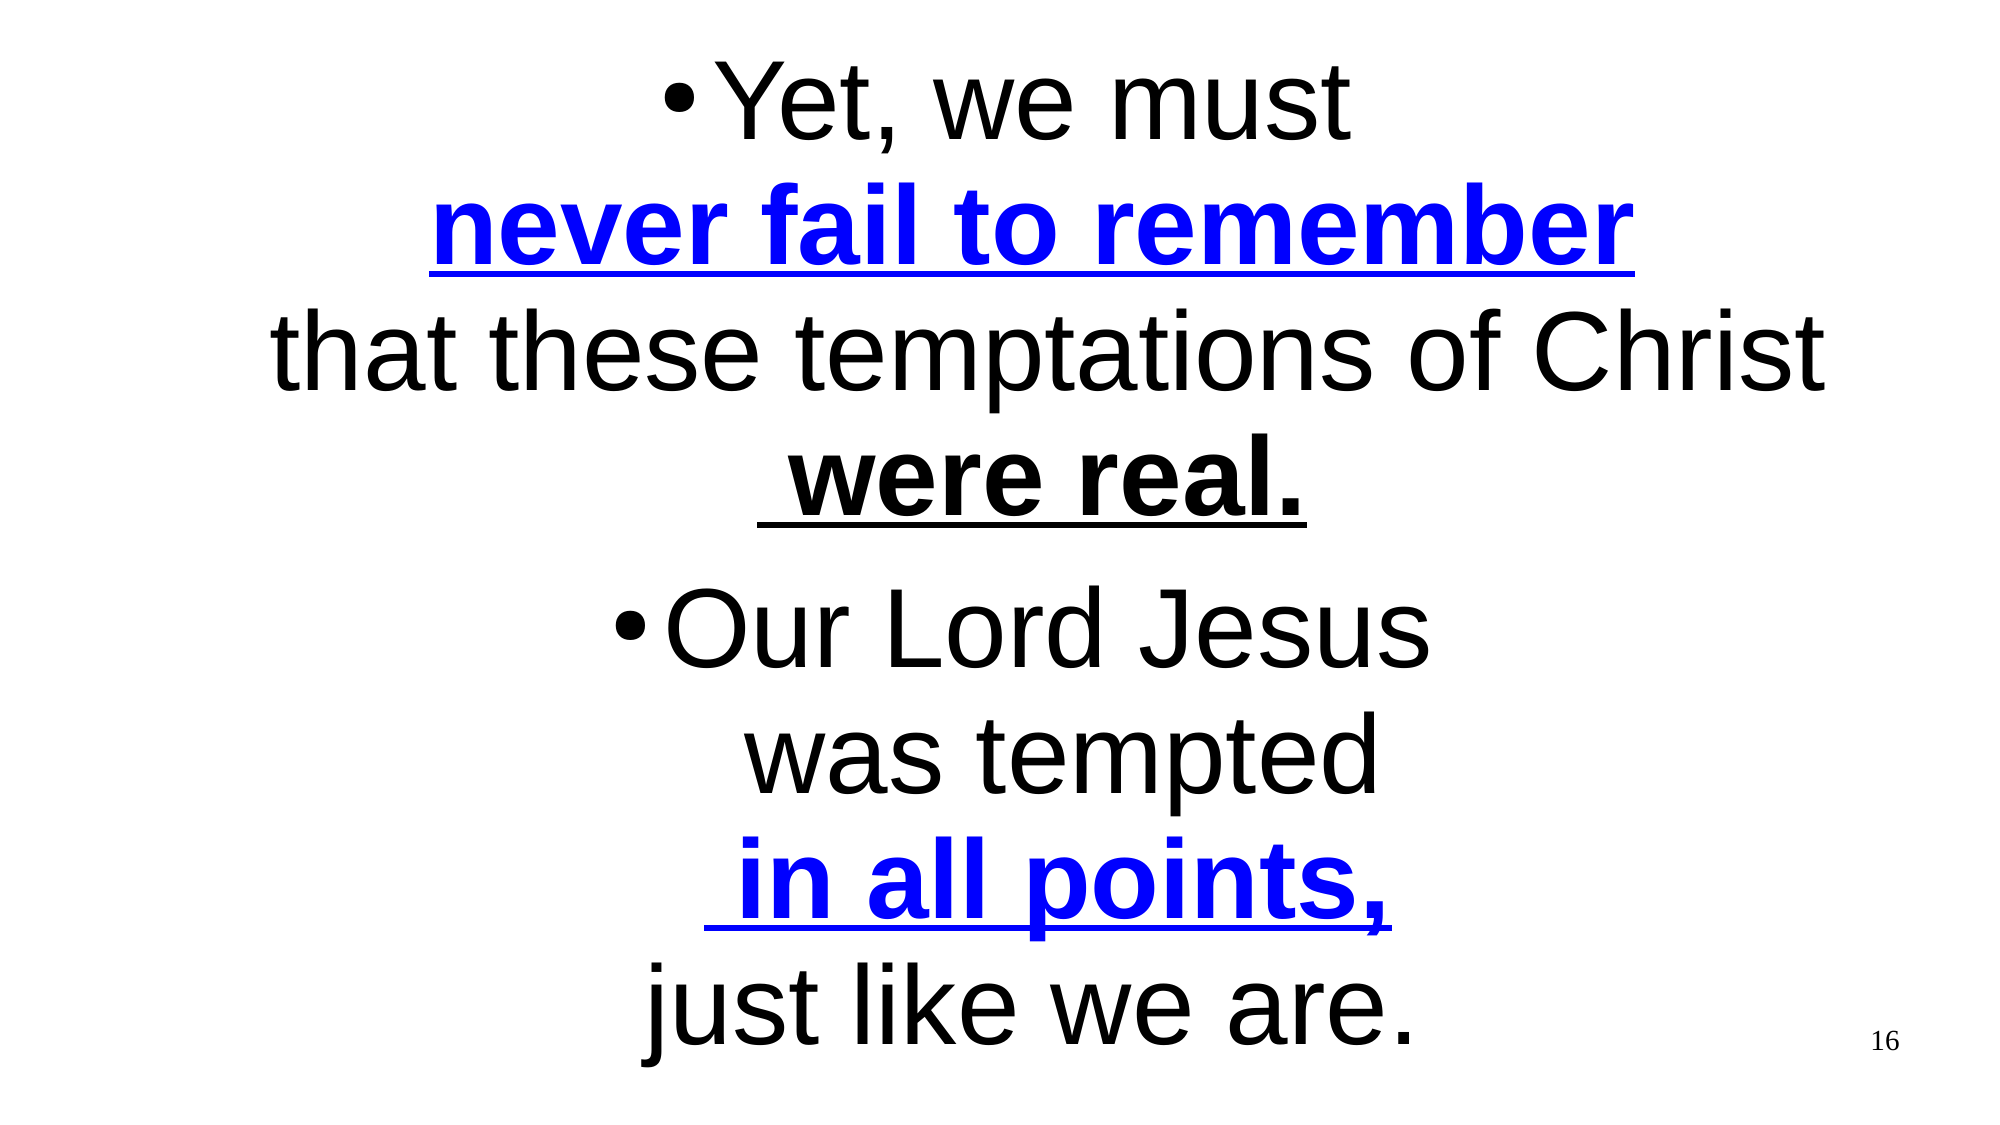

# Yet, we must never fail to remember that these temptations of Christ were real.
Our Lord Jesus
 was tempted
 in all points,
just like we are.
16